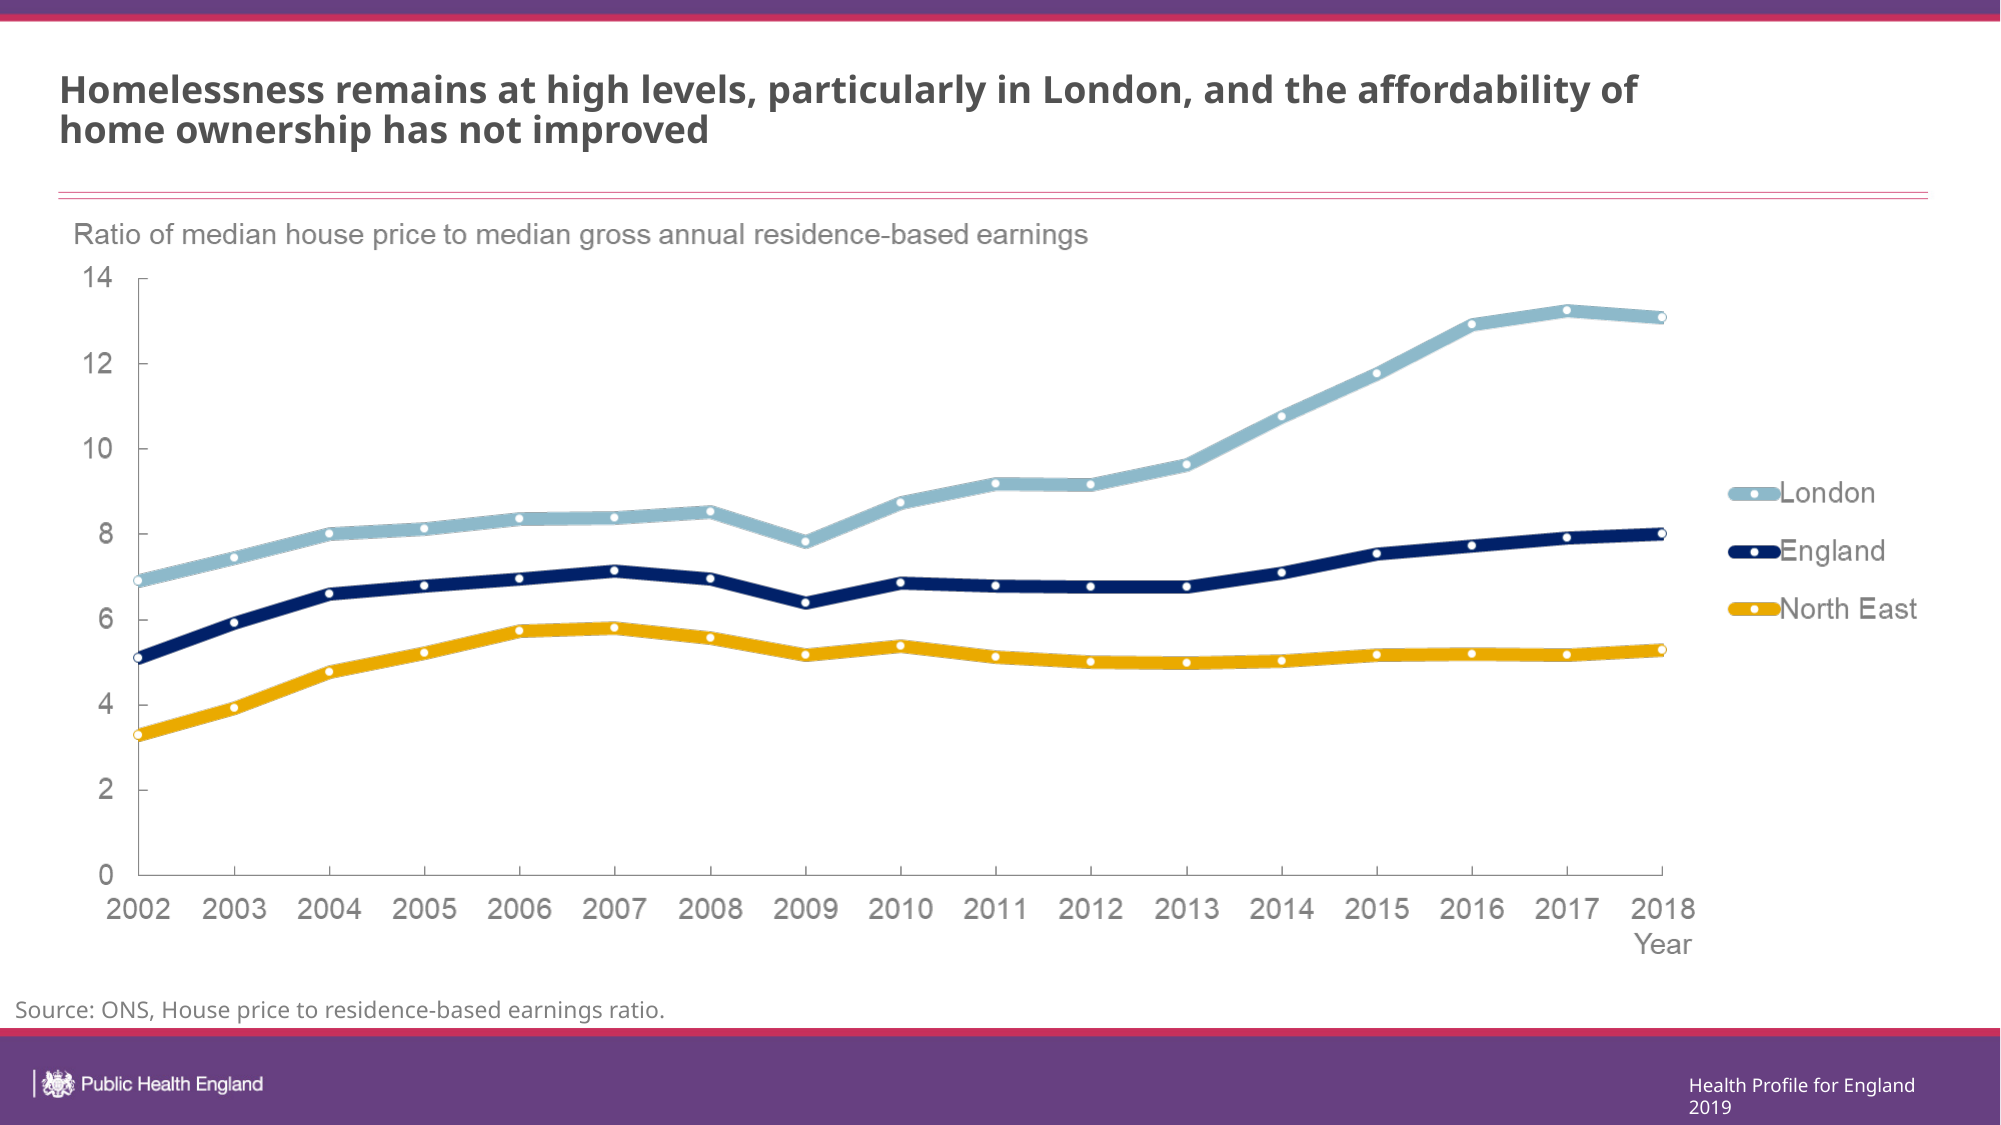

# Homelessness remains at high levels, particularly in London, and the affordability of home ownership has not improved
Source: ONS, House price to residence-based earnings ratio.
Health Profile for England 2019